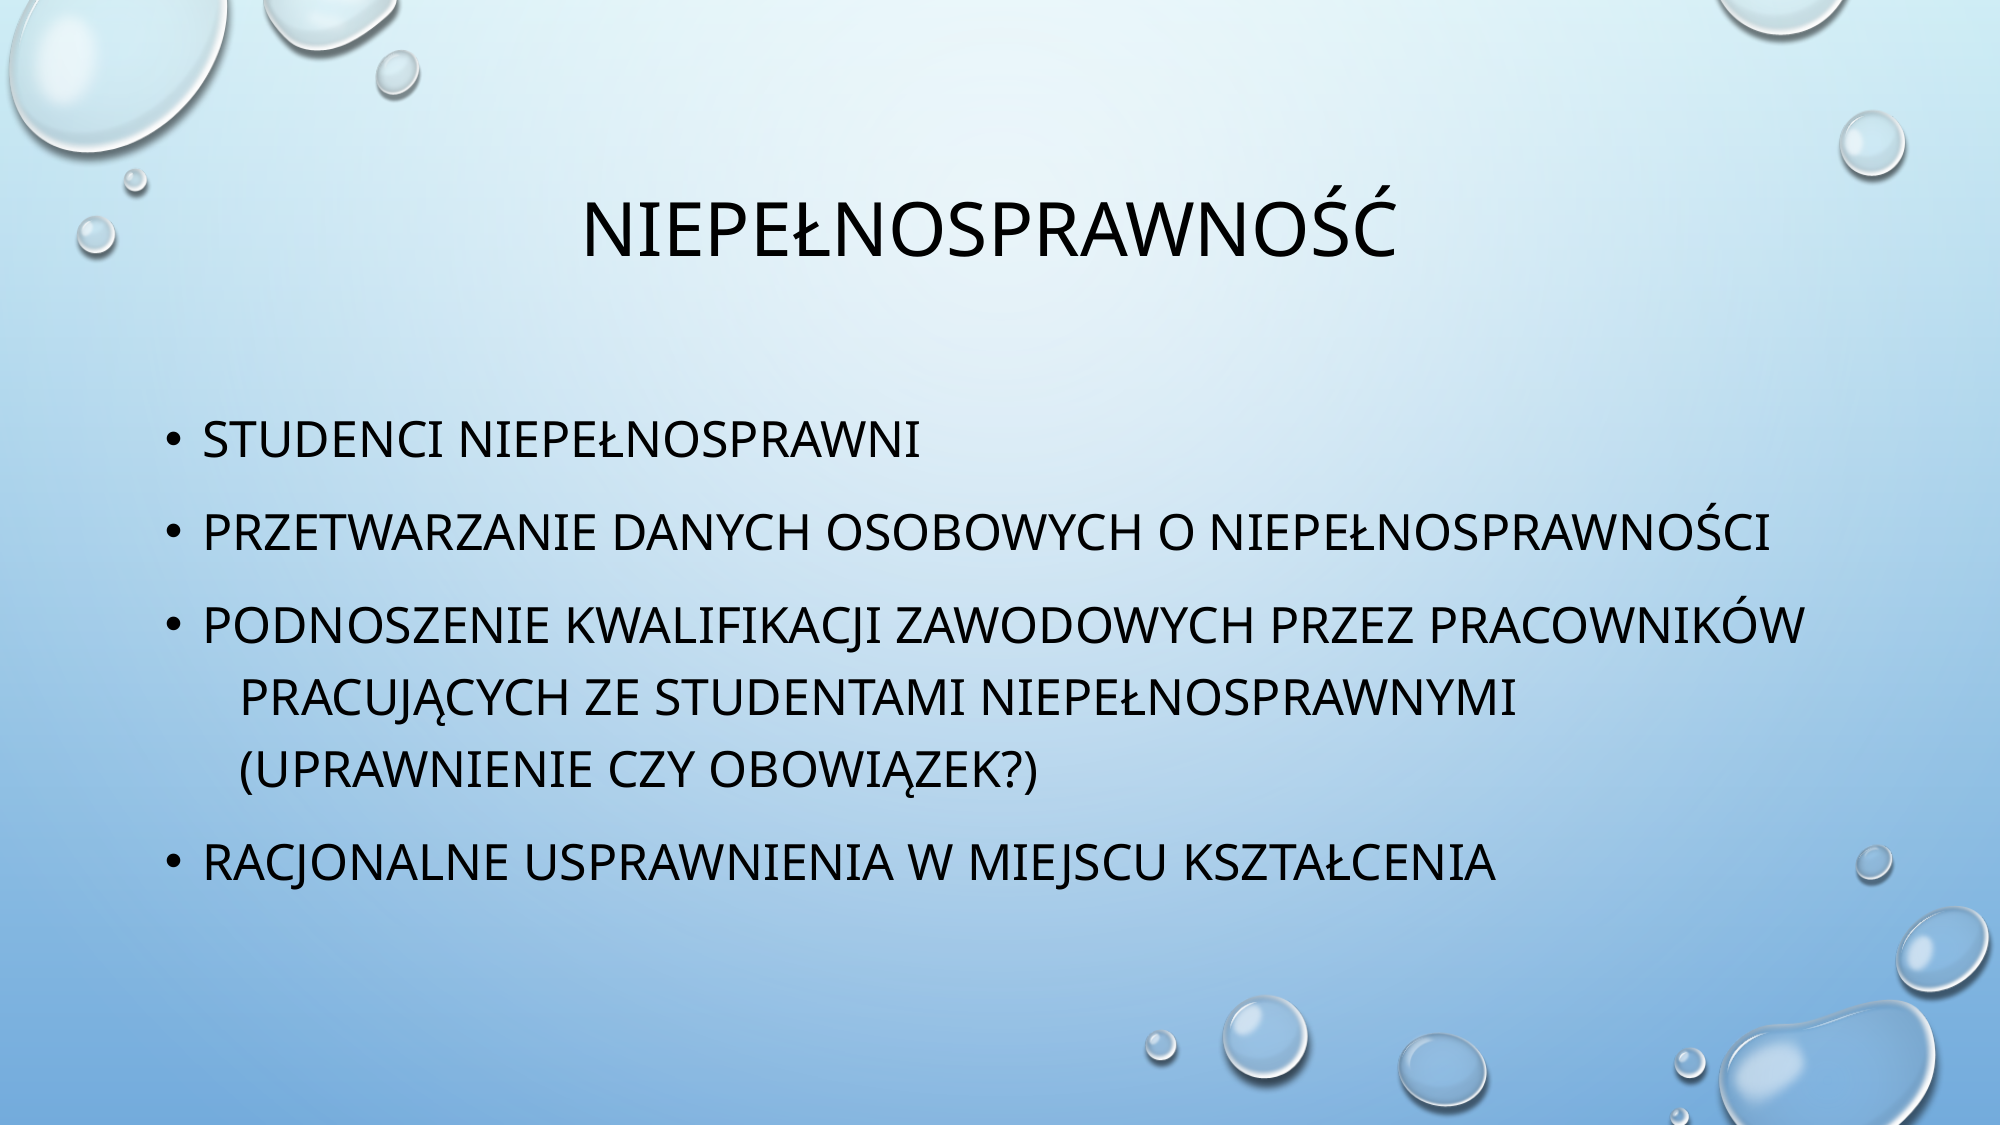

# Niepełnosprawność
Studenci niepełnosprawni
Przetwarzanie danych osobowych o niepełnosprawności
Podnoszenie kwalifikacji zawodowych przez pracowników pracujących ze studentami niepełnosprawnymi (uprawnienie czy obowiązek?)
Racjonalne usprawnienia w miejscu kształcenia